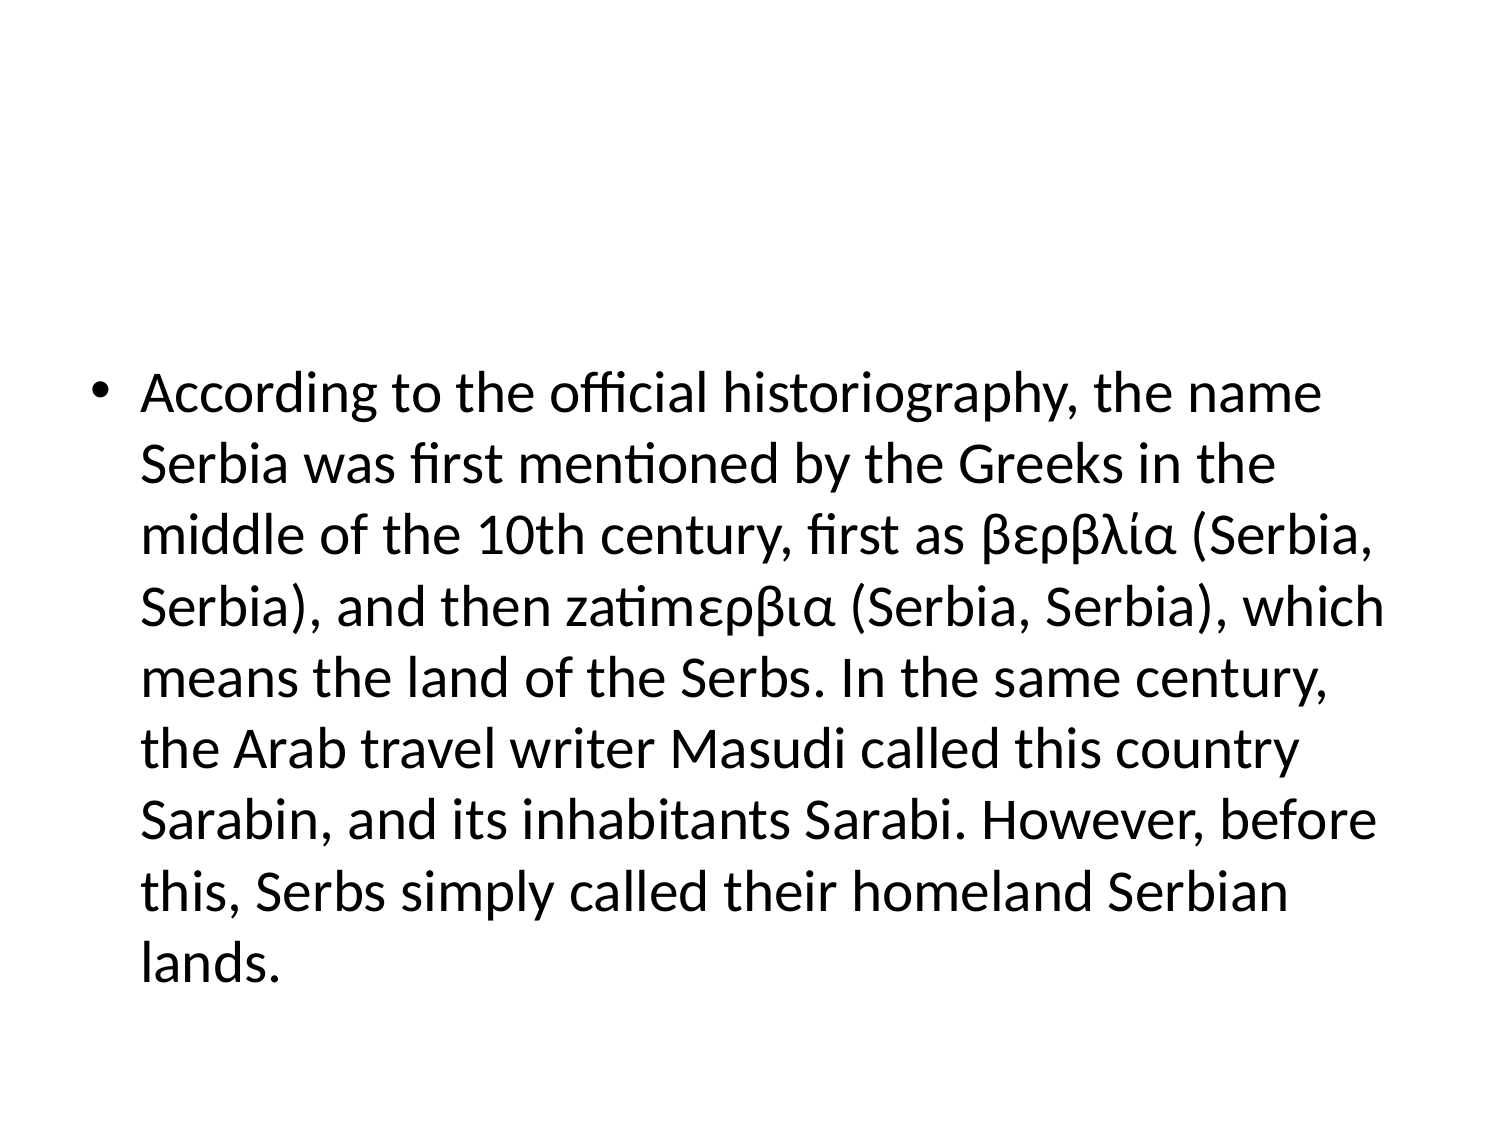

#
According to the official historiography, the name Serbia was first mentioned by the Greeks in the middle of the 10th century, first as βερβλία (Serbia, Serbia), and then zatimερβια (Serbia, Serbia), which means the land of the Serbs. In the same century, the Arab travel writer Masudi called this country Sarabin, and its inhabitants Sarabi. However, before this, Serbs simply called their homeland Serbian lands.